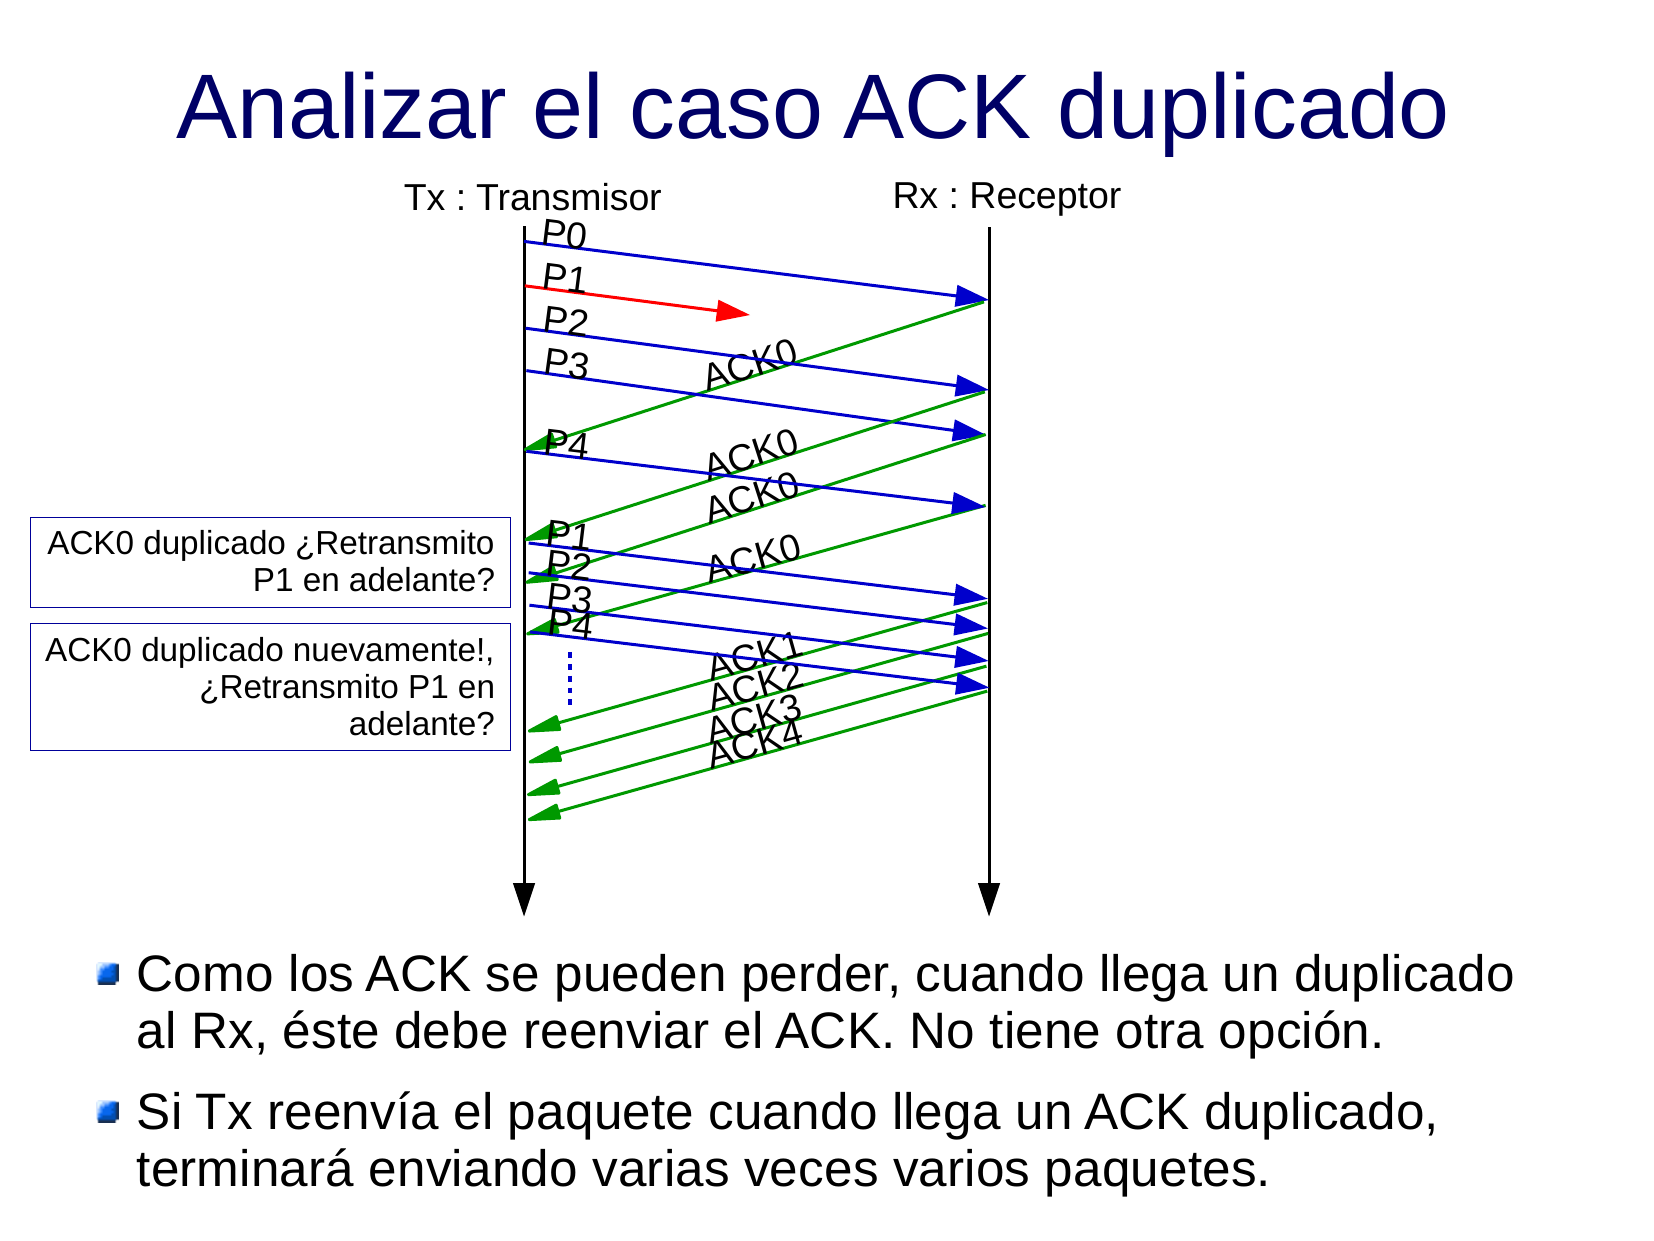

# Analizar el caso ACK duplicado
Rx : Receptor
Tx : Transmisor
P0
P1
ACK0
P2
P3
ACK0
ACK0
P4
ACK0
ACK0 duplicado ¿Retransmito P1 en adelante?
P1
P2
ACK1
P3
ACK0 duplicado nuevamente!,¿Retransmito P1 en adelante?
P4
ACK2
ACK3
ACK4
Como los ACK se pueden perder, cuando llega un duplicado al Rx, éste debe reenviar el ACK. No tiene otra opción.
Si Tx reenvía el paquete cuando llega un ACK duplicado, terminará enviando varias veces varios paquetes.